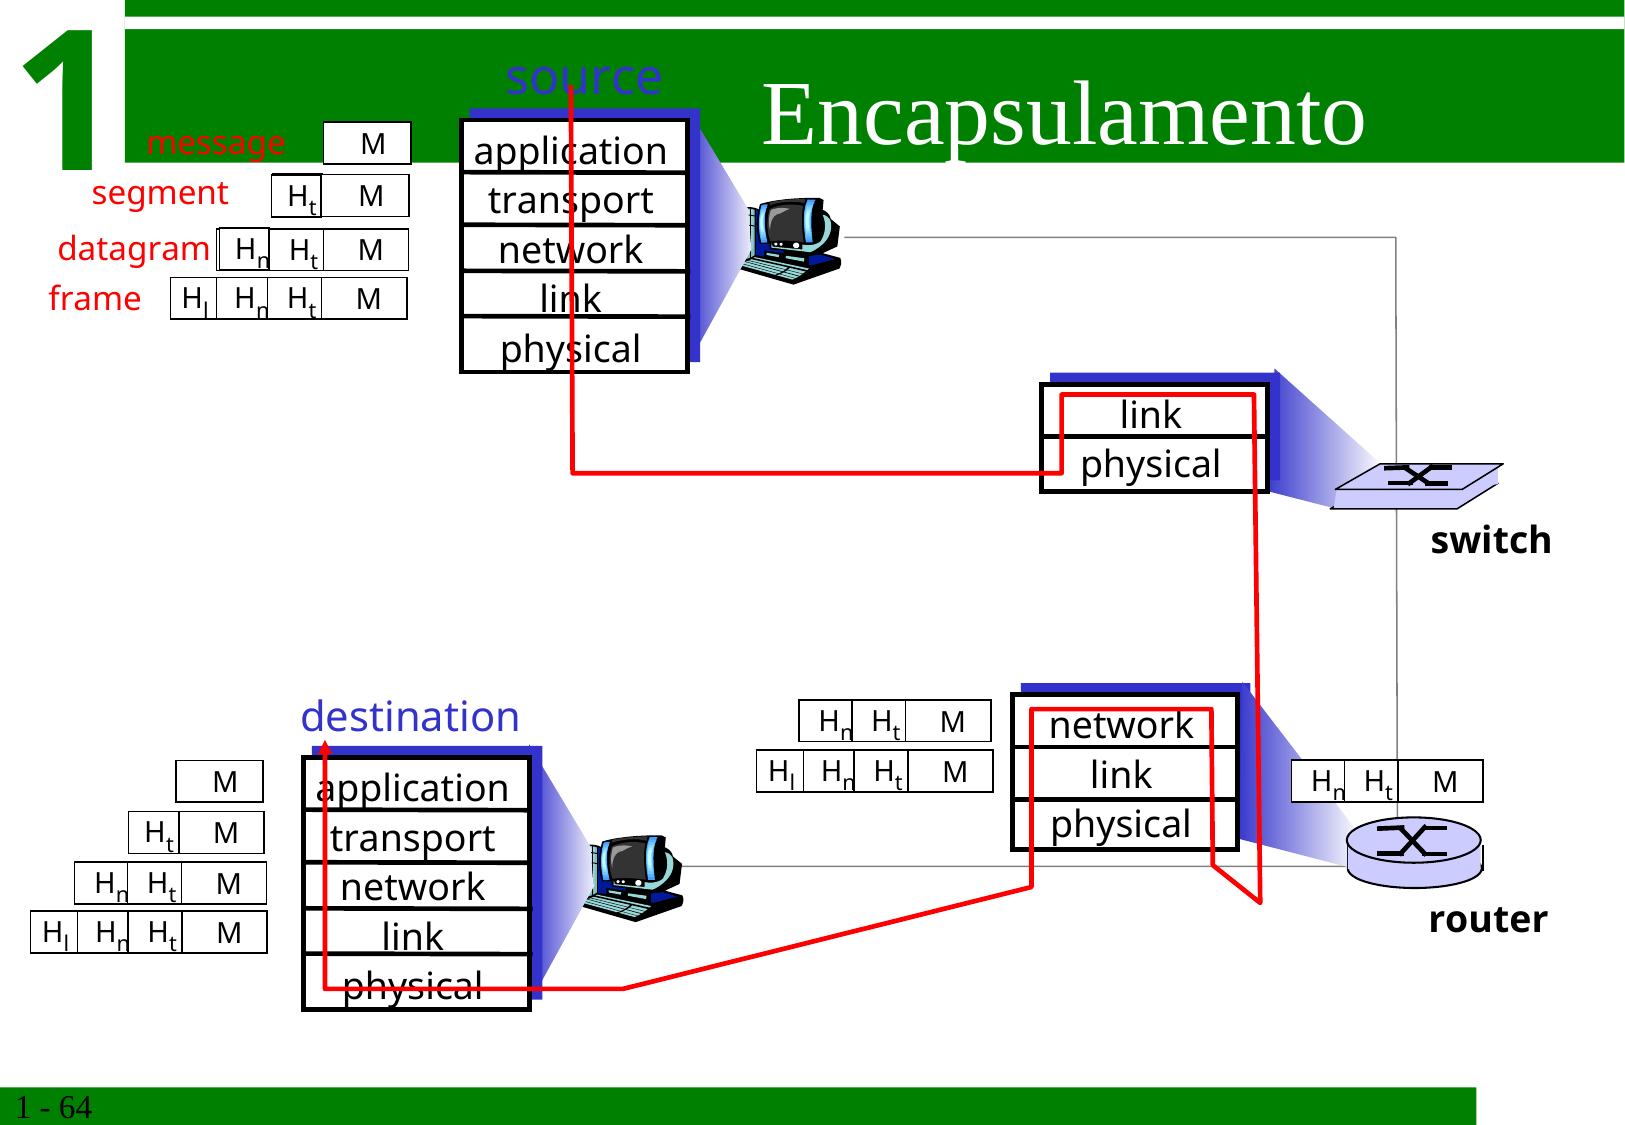

source
# Encapsulamento
message
application
transport
network
link
physical
M
segment
Ht
M
Ht
datagram
Hn
Hn
Ht
M
frame
Hl
Hn
Ht
M
link
physical
switch
destination
network
link
physical
Hn
Ht
M
Hl
Hn
Ht
M
application
transport
network
link
physical
Hn
Ht
M
M
Ht
M
Hn
Ht
M
router
Hl
Hn
Ht
M
64